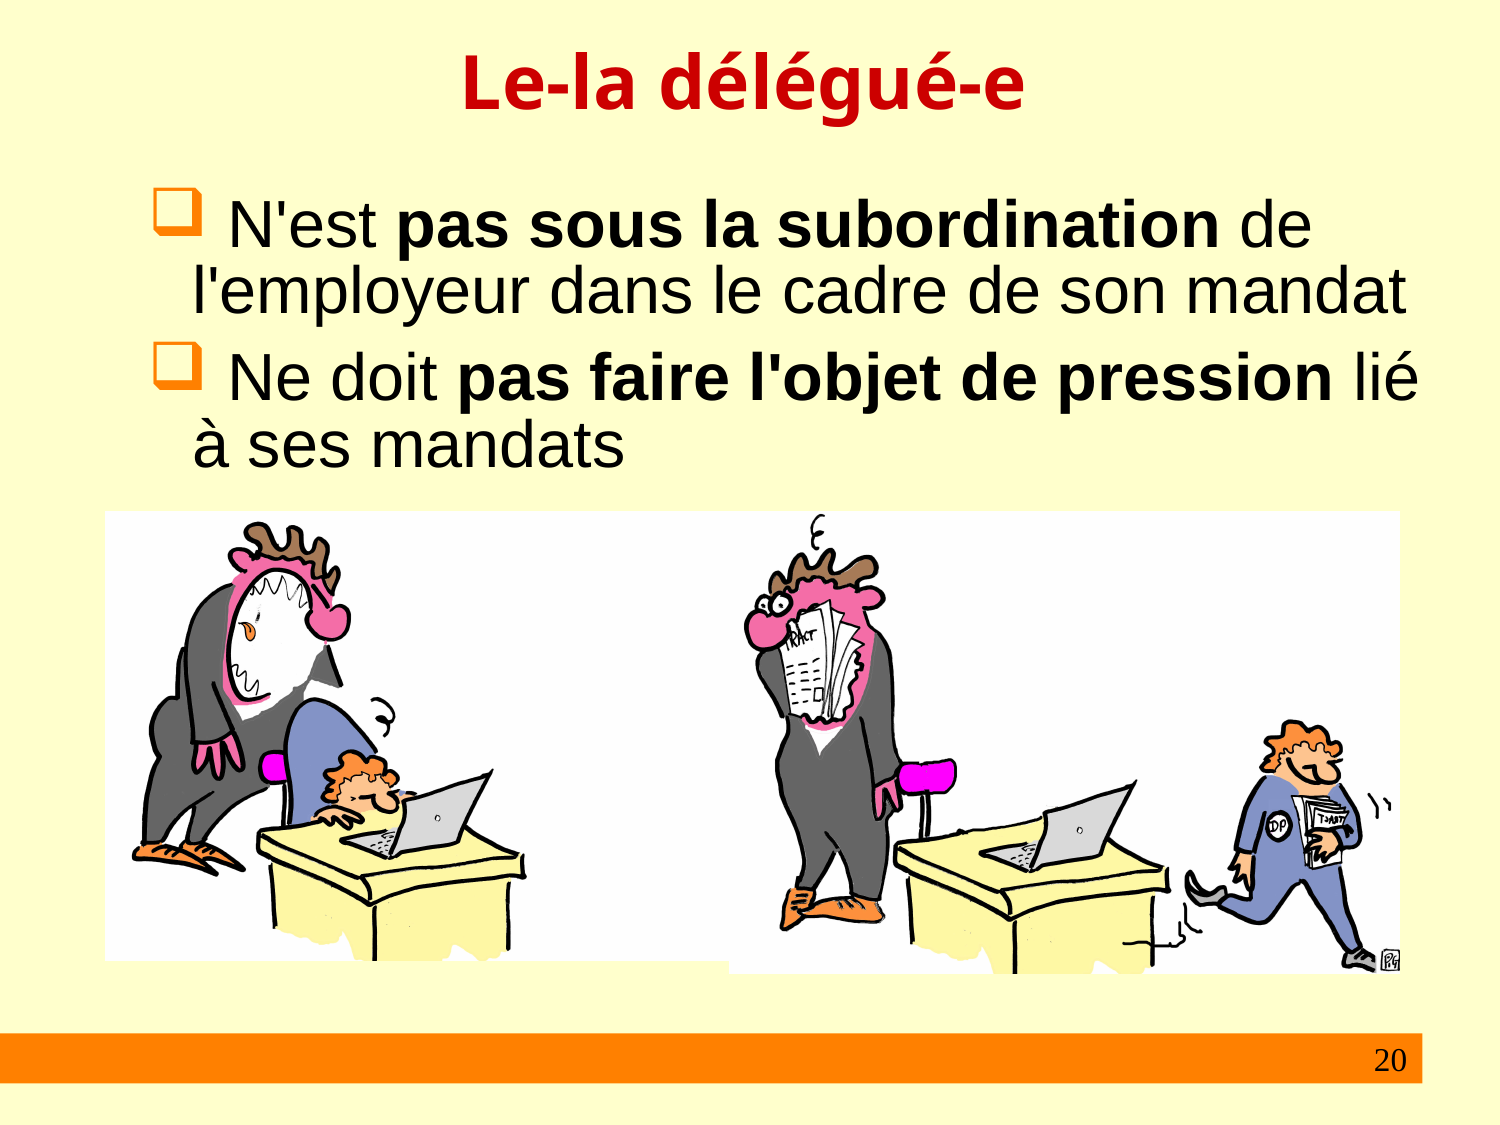

# Le-la délégué-e
 N'est pas sous la subordination de l'employeur dans le cadre de son mandat
 Ne doit pas faire l'objet de pression lié à ses mandats